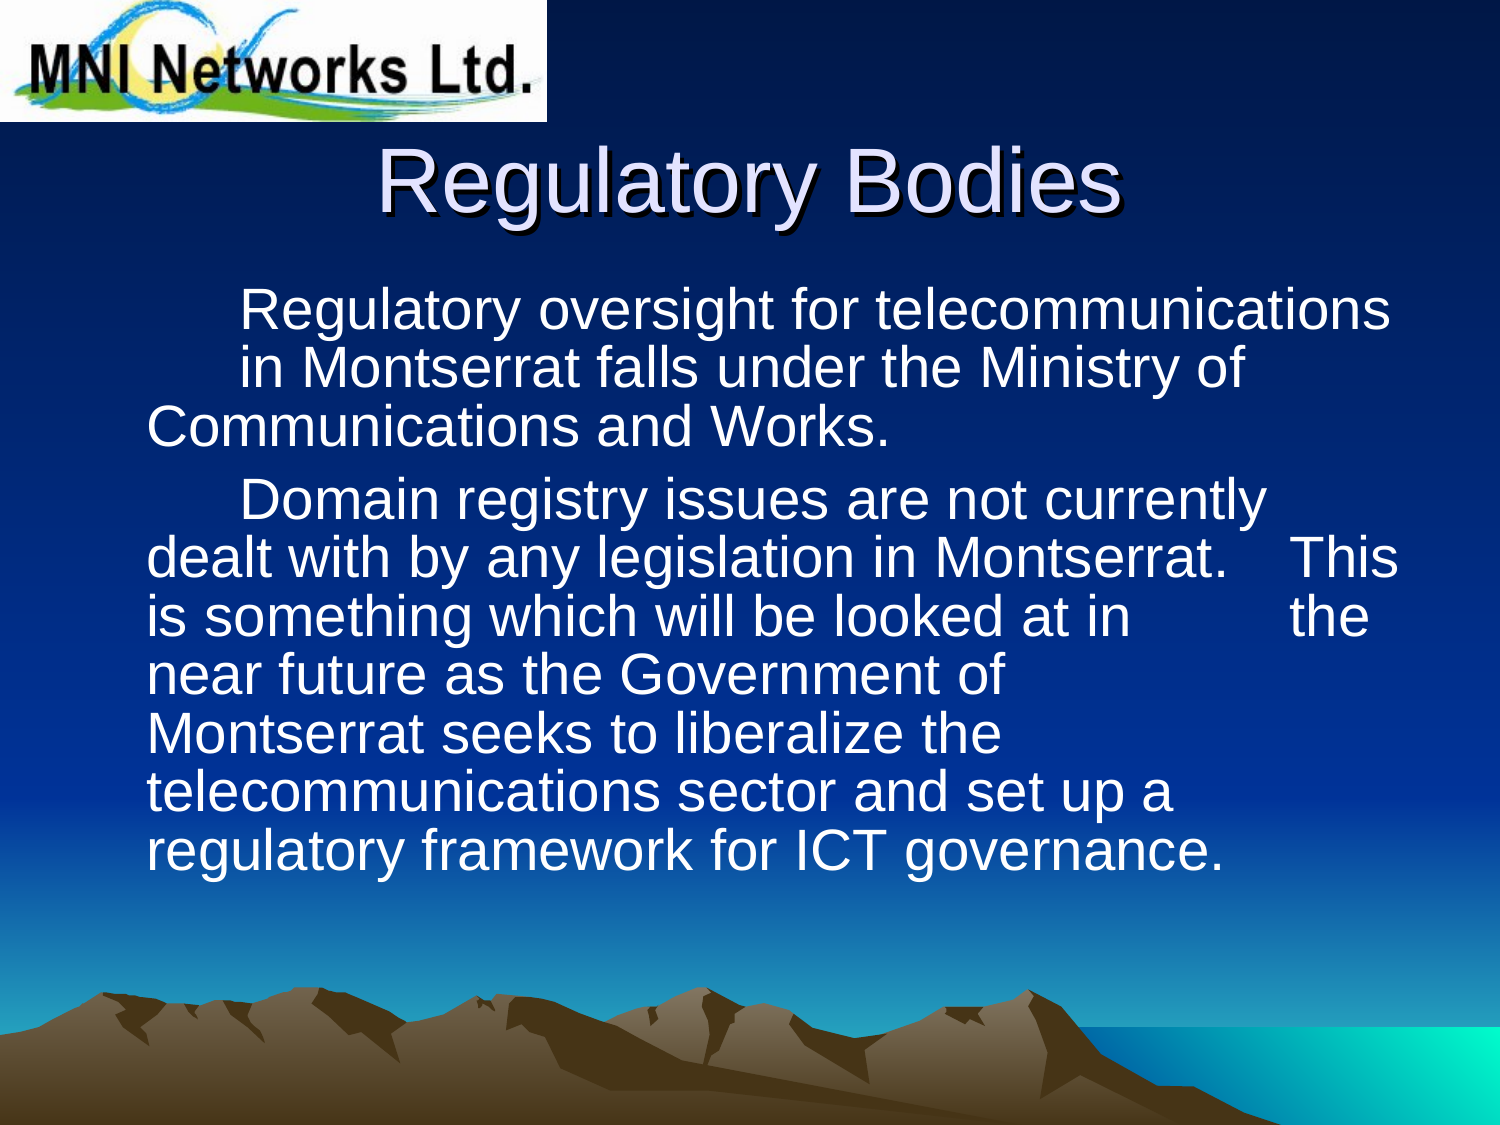

# Regulatory Bodies
	Regulatory oversight for telecommunications 	in Montserrat falls under the Ministry of 	Communications and Works.
	Domain registry issues are not currently 	dealt with by any legislation in Montserrat. 	This is something which will be looked at in 	the near future as the Government of 	Montserrat seeks to liberalize the 	telecommunications sector and set up a 	regulatory framework for ICT governance.